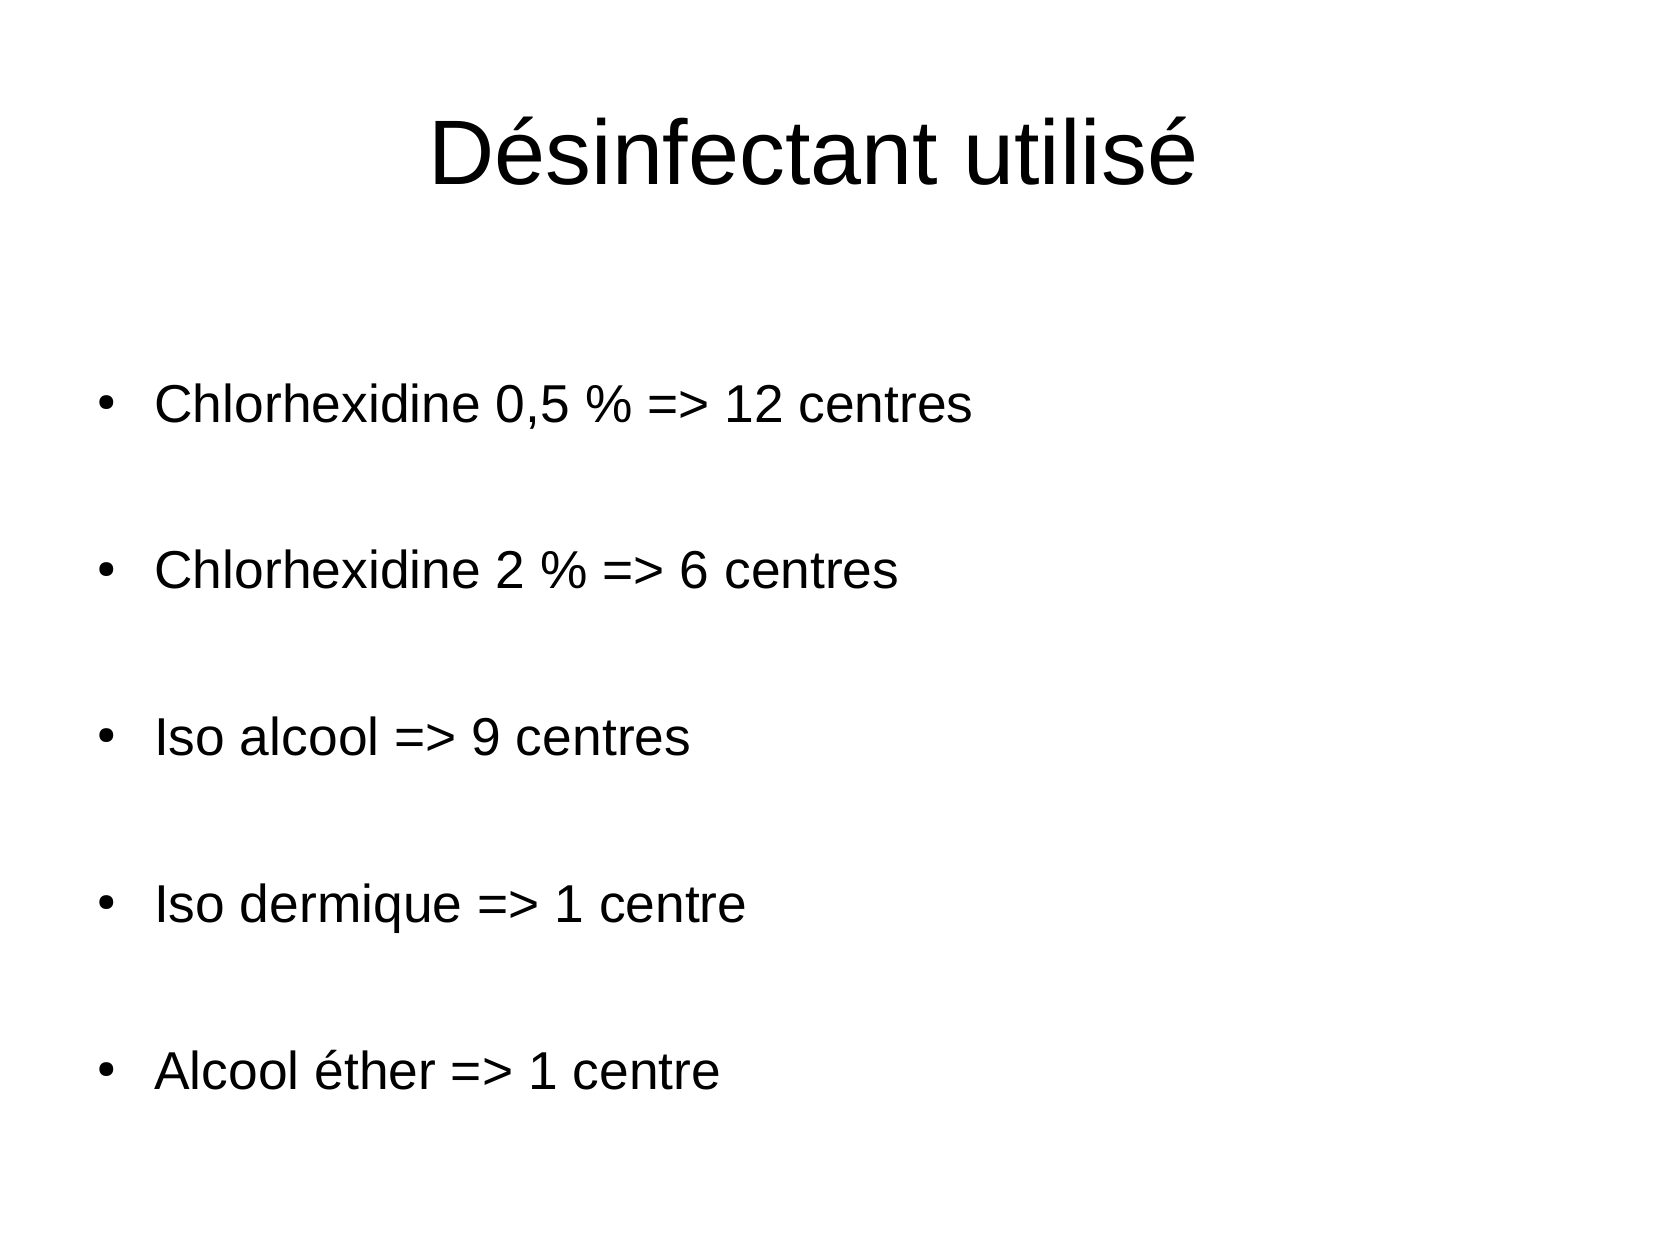

# Désinfectant utilisé
 Chlorhexidine 0,5 % => 12 centres
 Chlorhexidine 2 % => 6 centres
 Iso alcool => 9 centres
 Iso dermique => 1 centre
 Alcool éther => 1 centre